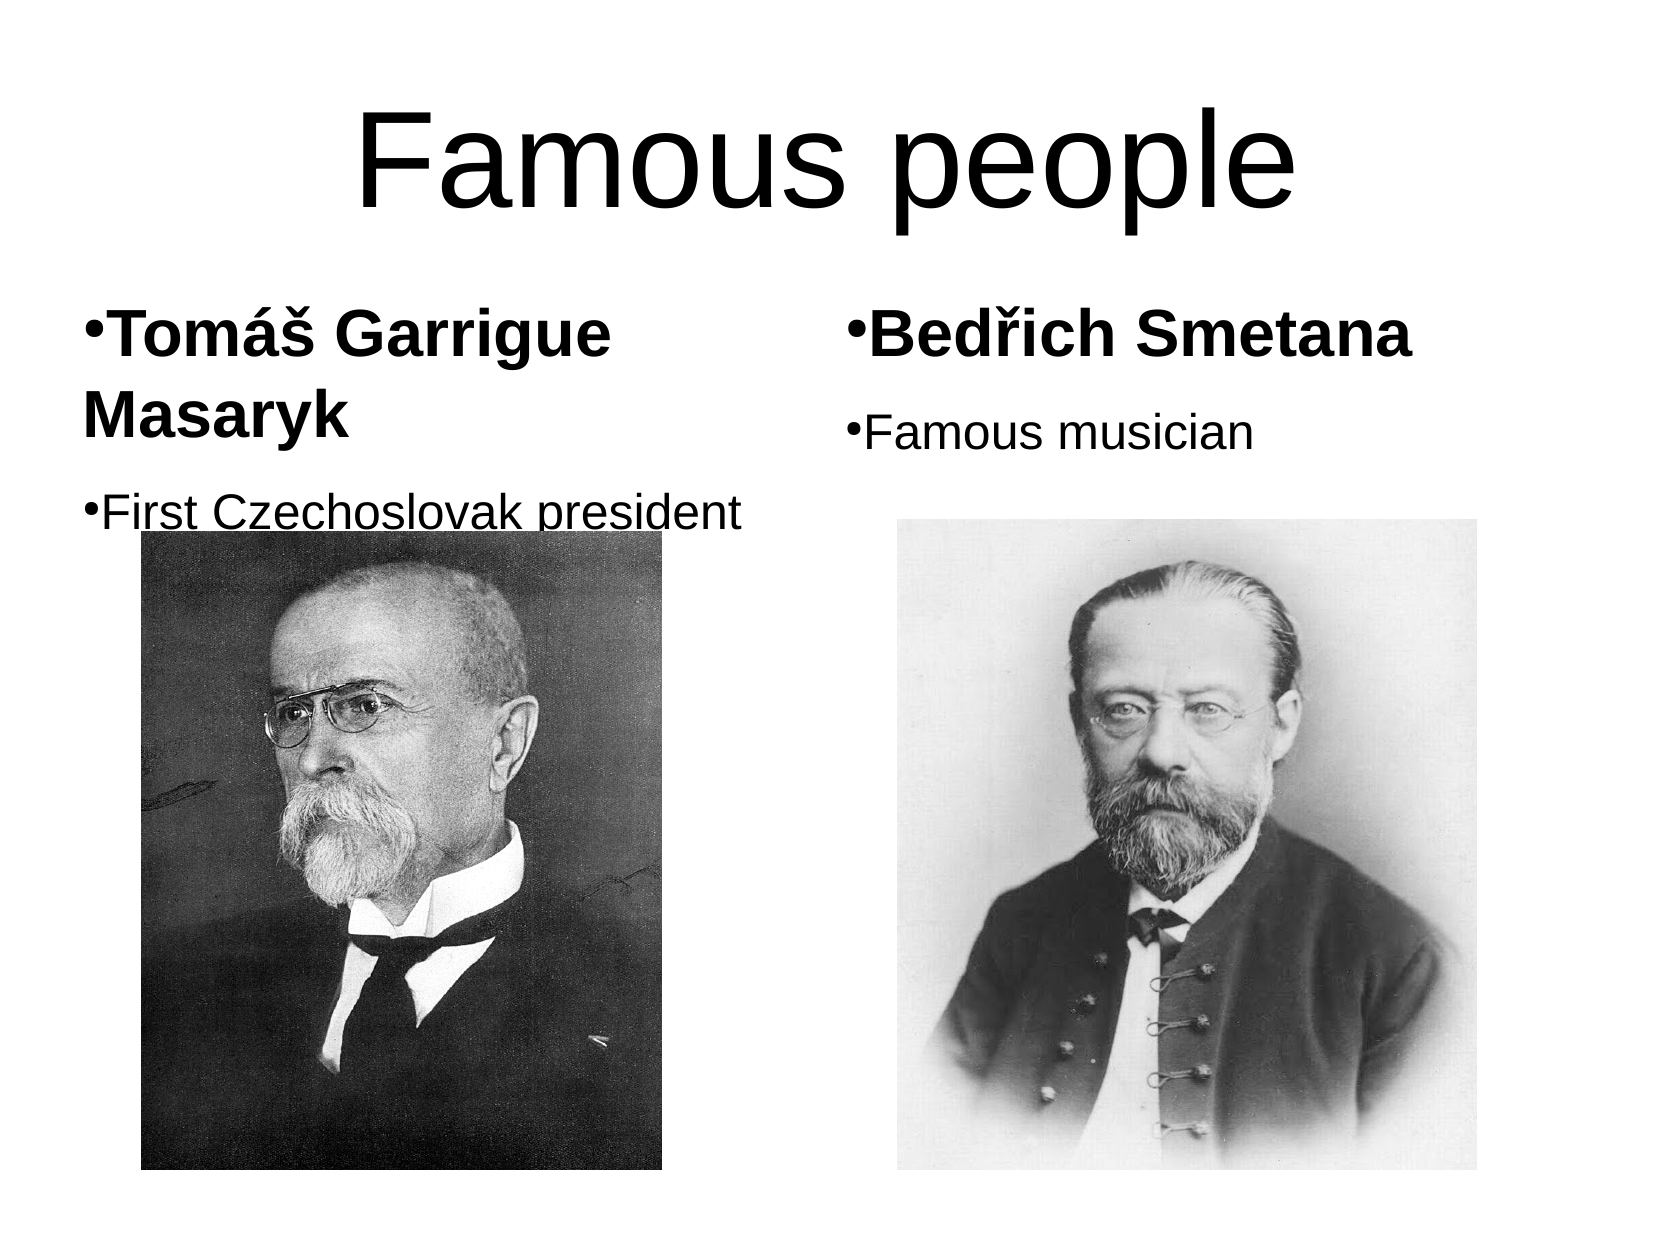

# Famous people
Tomáš Garrigue Masaryk
First Czechoslovak president
Bedřich Smetana
Famous musician